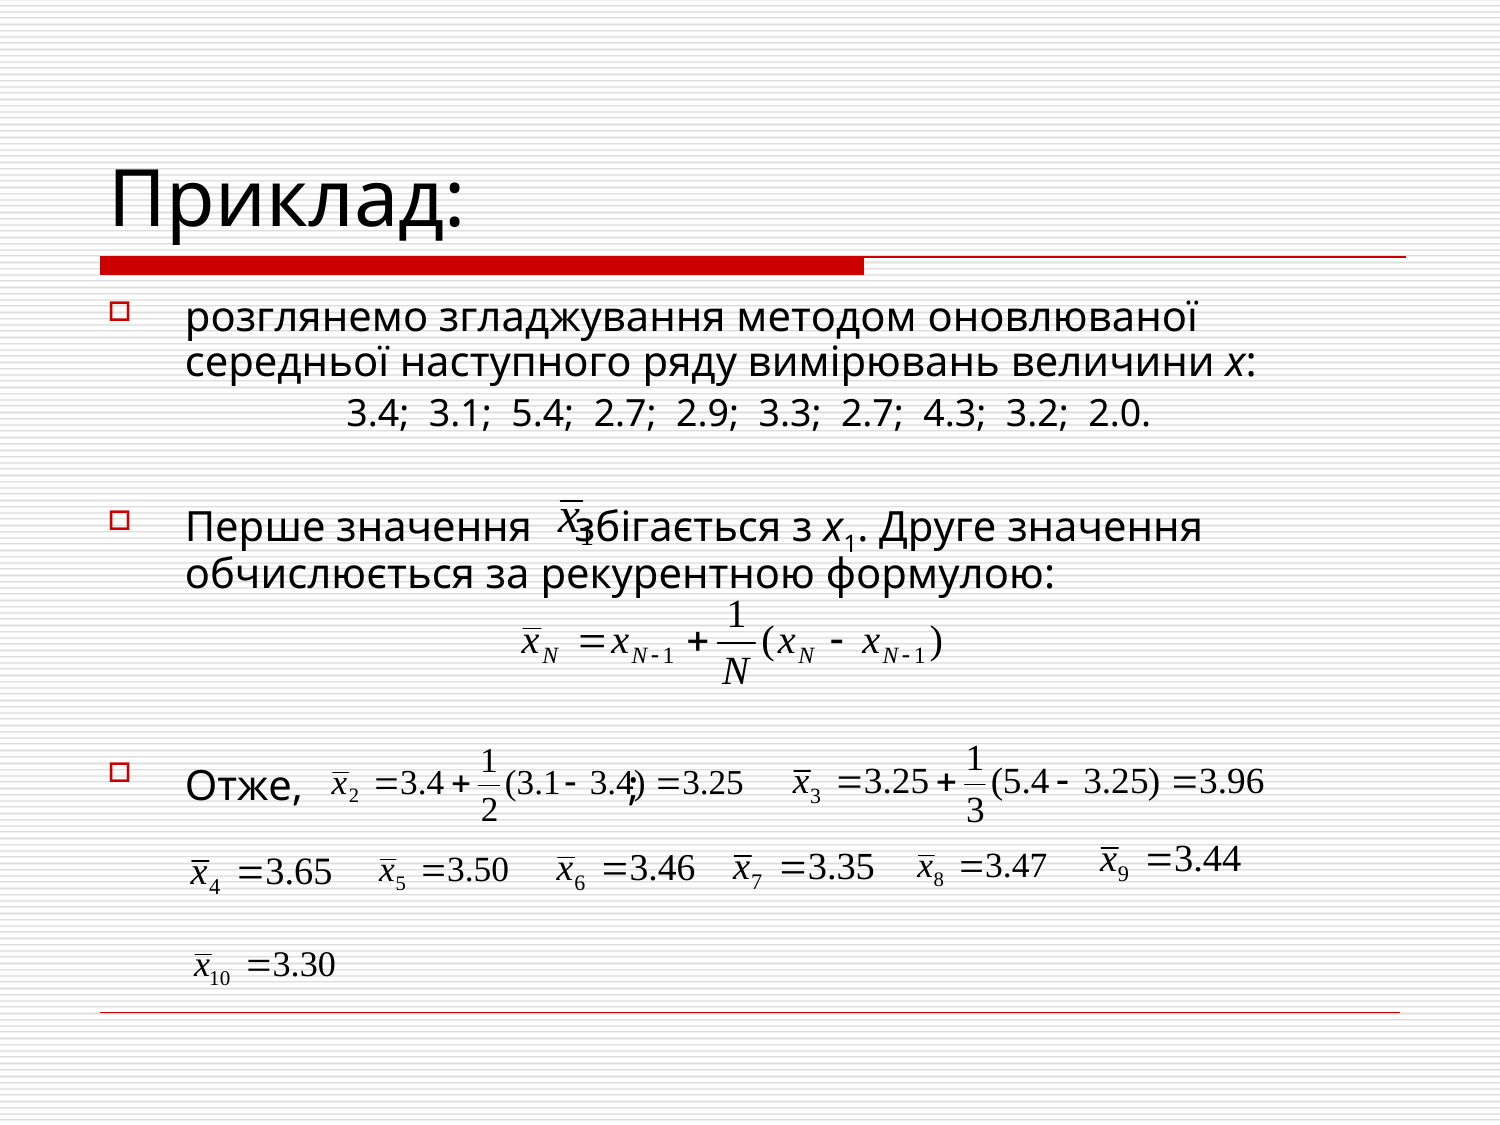

# Приклад:
розглянемо згладжування методом оновлюваної середньої наступного ряду вимірювань величини х:
3.4; 3.1; 5.4; 2.7; 2.9; 3.3; 2.7; 4.3; 3.2; 2.0.
Перше значення збігається з х1. Друге значення обчислюється за рекурентною формулою:
Отже, ;